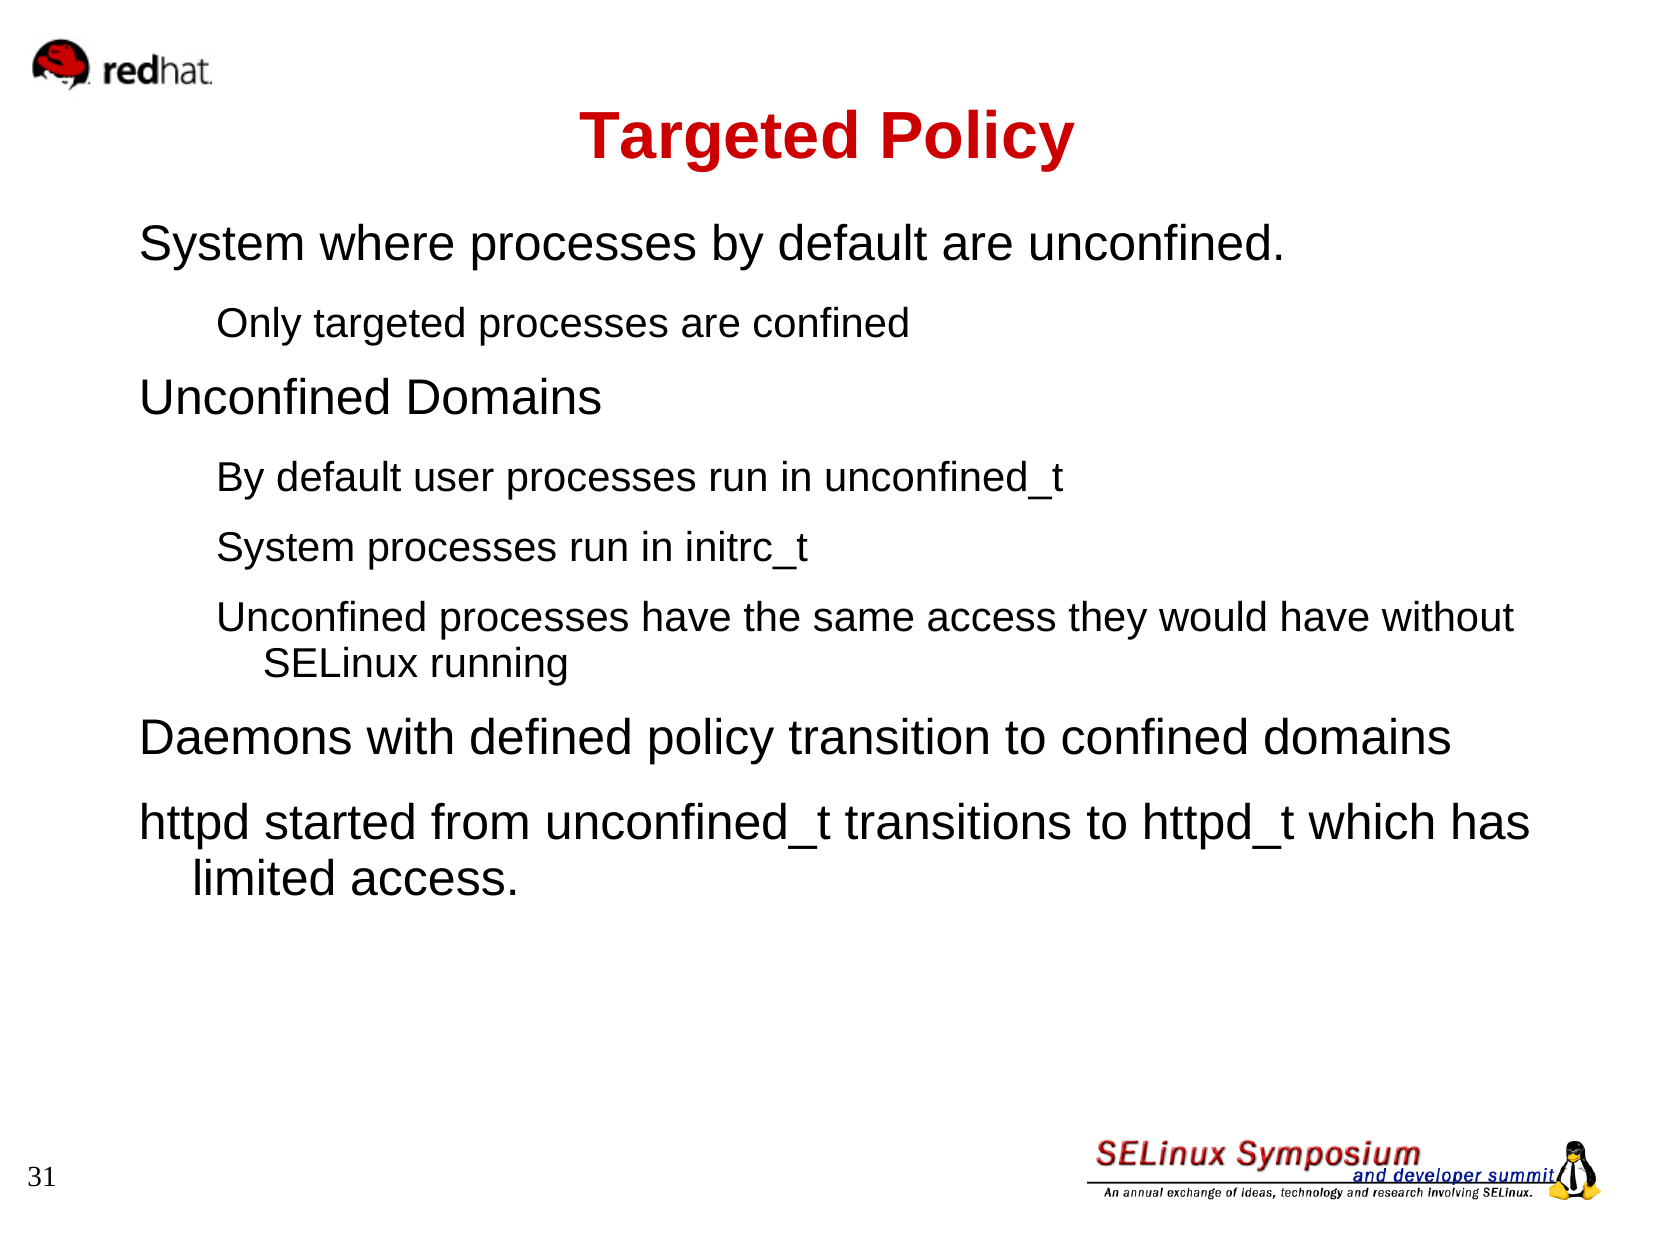

# Targeted Policy
System where processes by default are unconfined.
Only targeted processes are confined
Unconfined Domains
By default user processes run in unconfined_t
System processes run in initrc_t
Unconfined processes have the same access they would have without SELinux running
Daemons with defined policy transition to confined domains
httpd started from unconfined_t transitions to httpd_t which has limited access.